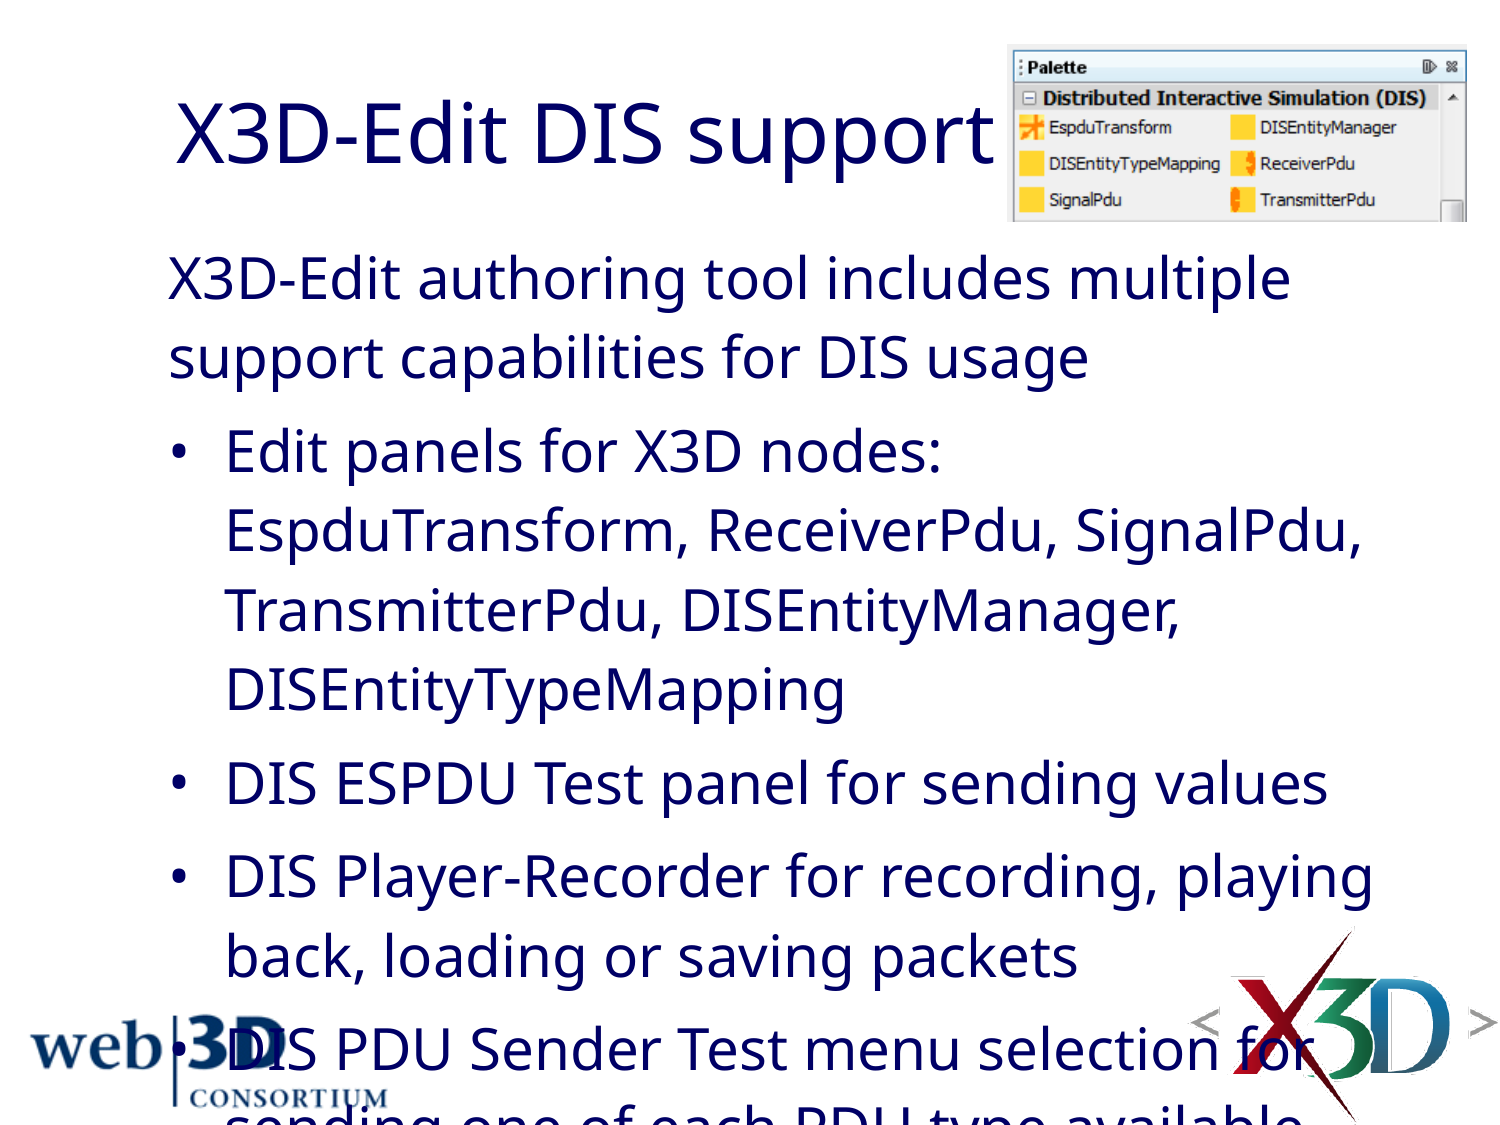

# X3D-Edit DIS support
X3D-Edit authoring tool includes multiple support capabilities for DIS usage
Edit panels for X3D nodes: EspduTransform, ReceiverPdu, SignalPdu, TransmitterPdu, DISEntityManager, DISEntityTypeMapping
DIS ESPDU Test panel for sending values
DIS Player-Recorder for recording, playing back, loading or saving packets
DIS PDU Sender Test menu selection for sending one of each PDU type available